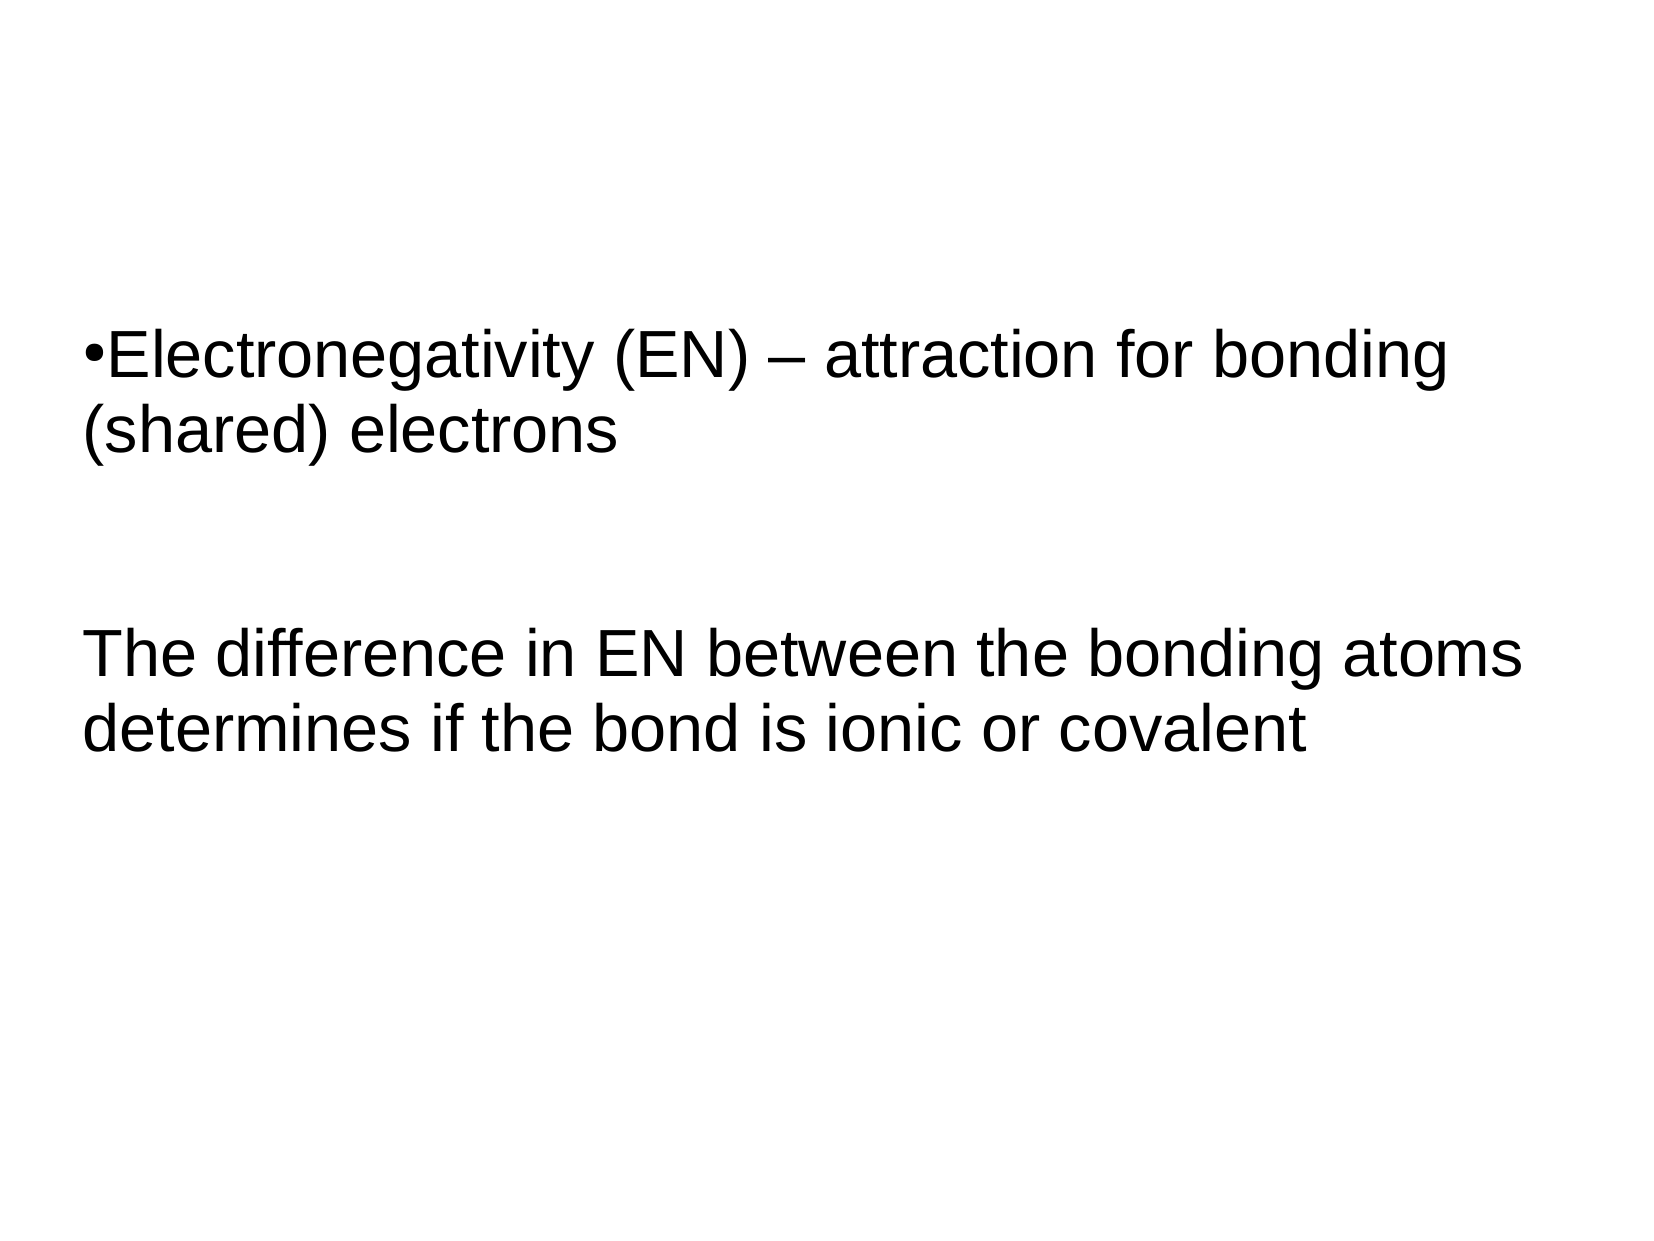

# Electronegativity (EN) – attraction for bonding (shared) electrons The difference in EN between the bonding atoms determines if the bond is ionic or covalent